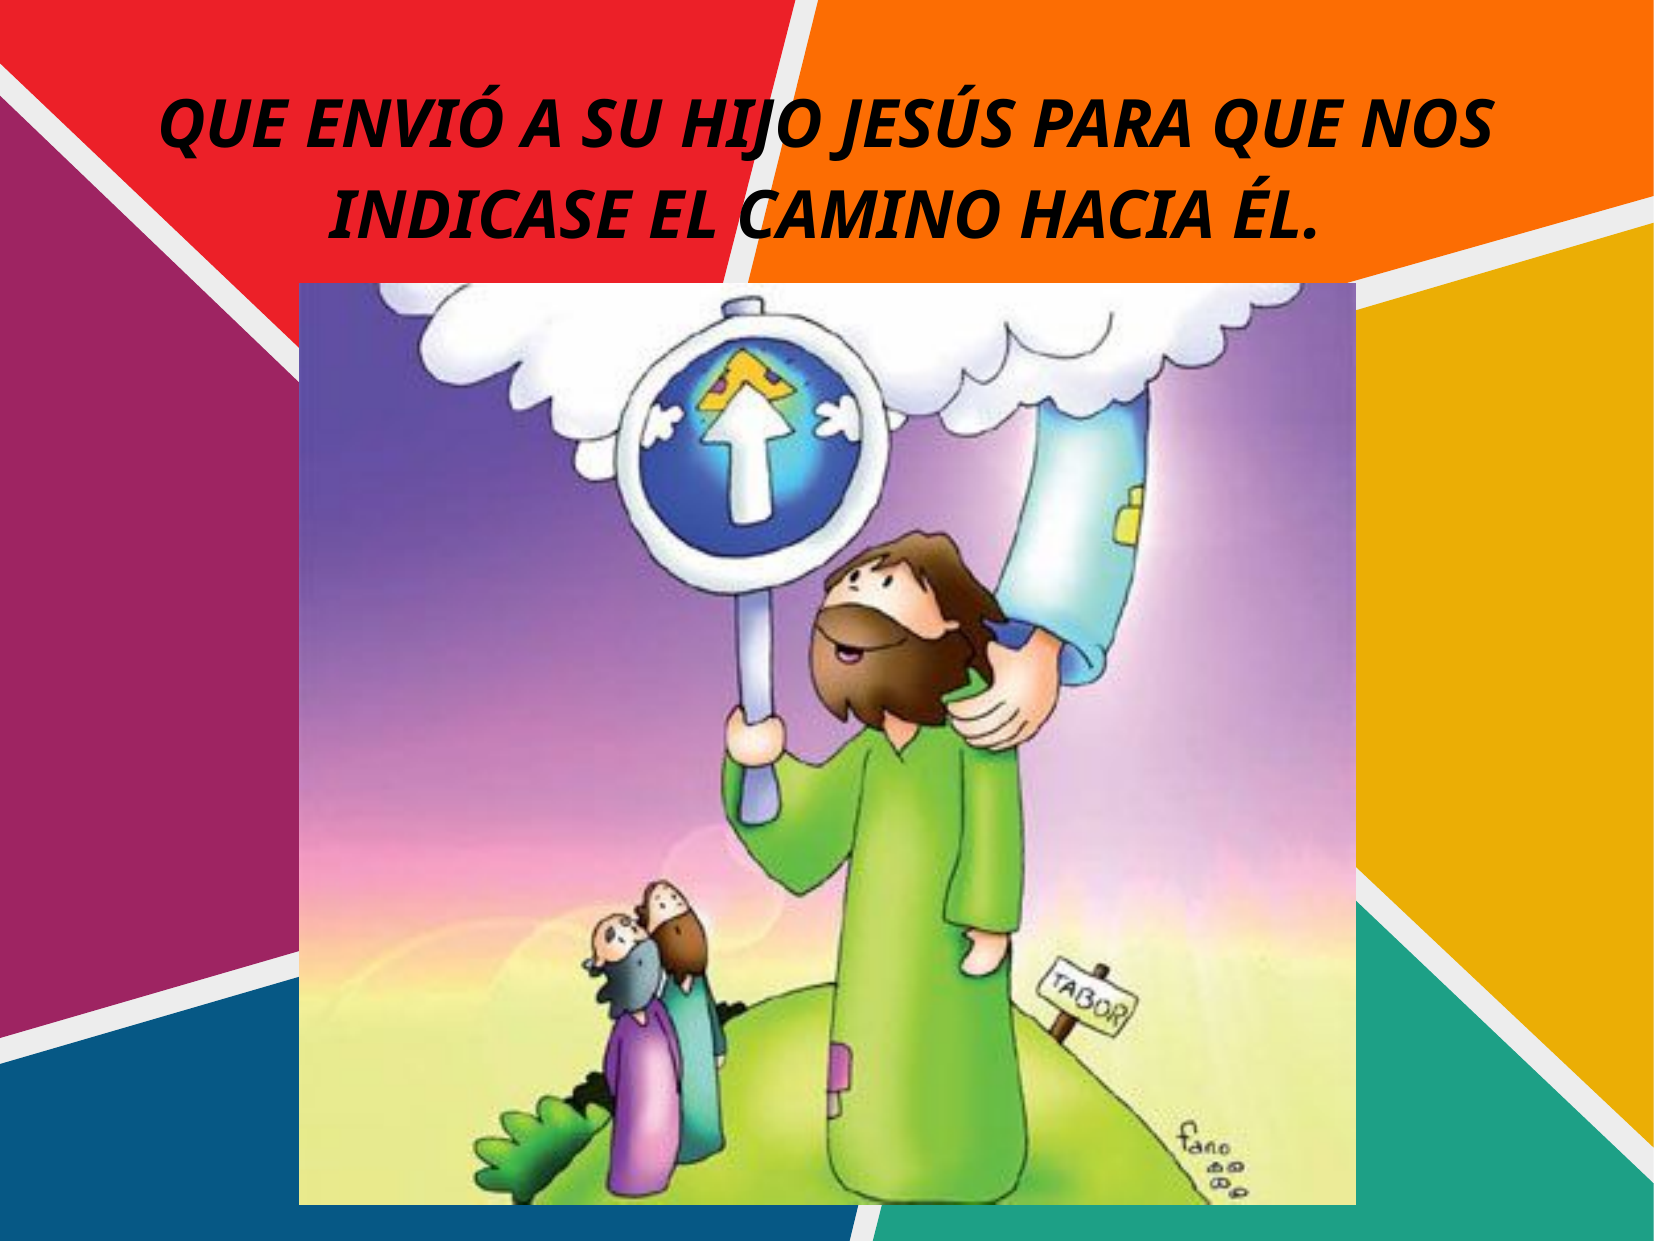

# QUE ENVIÓ A SU HIJO JESÚS PARA QUE NOS INDICASE EL CAMINO HACIA ÉL.